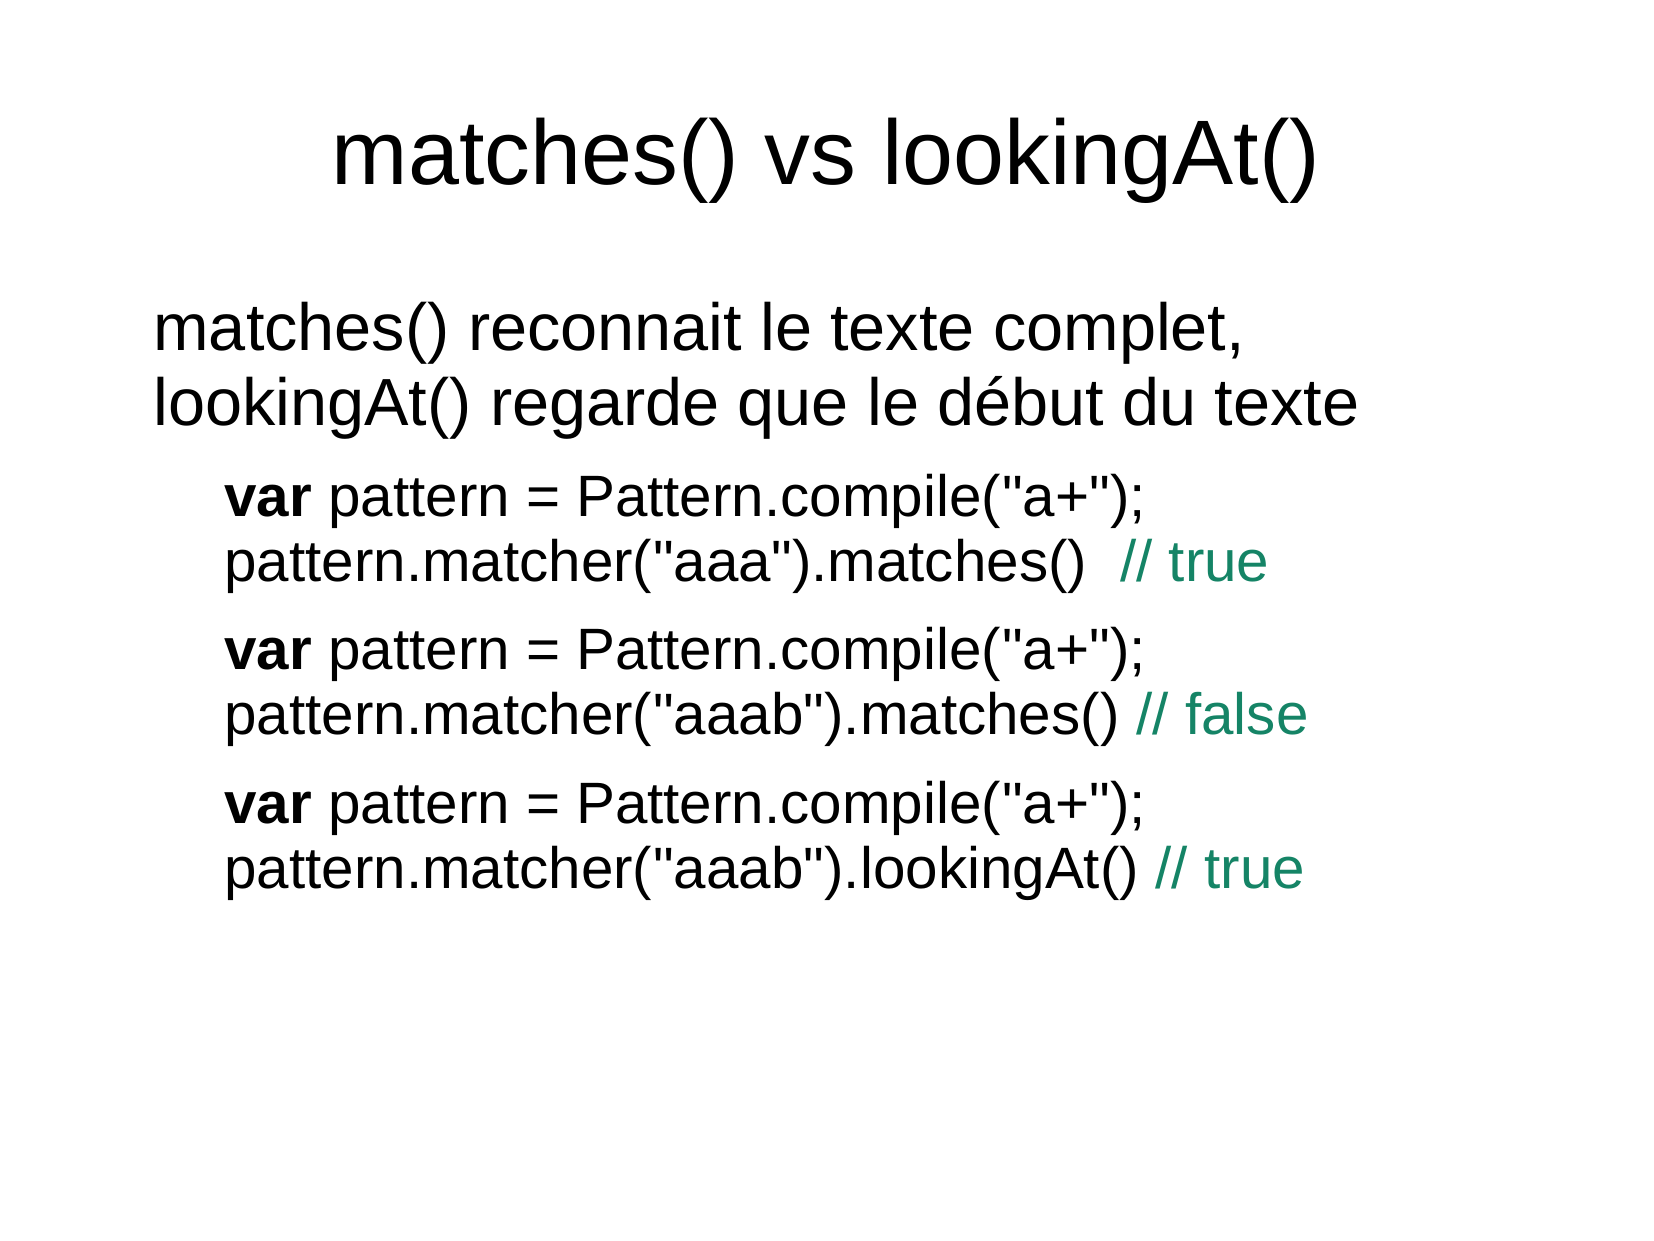

# matches() vs lookingAt()
matches() reconnait le texte complet,
lookingAt() regarde que le début du texte
var pattern = Pattern.compile("a+");
pattern.matcher("aaa").matches() // true
var pattern = Pattern.compile("a+");
pattern.matcher("aaab").matches() // false
var pattern = Pattern.compile("a+");
pattern.matcher("aaab").lookingAt() // true